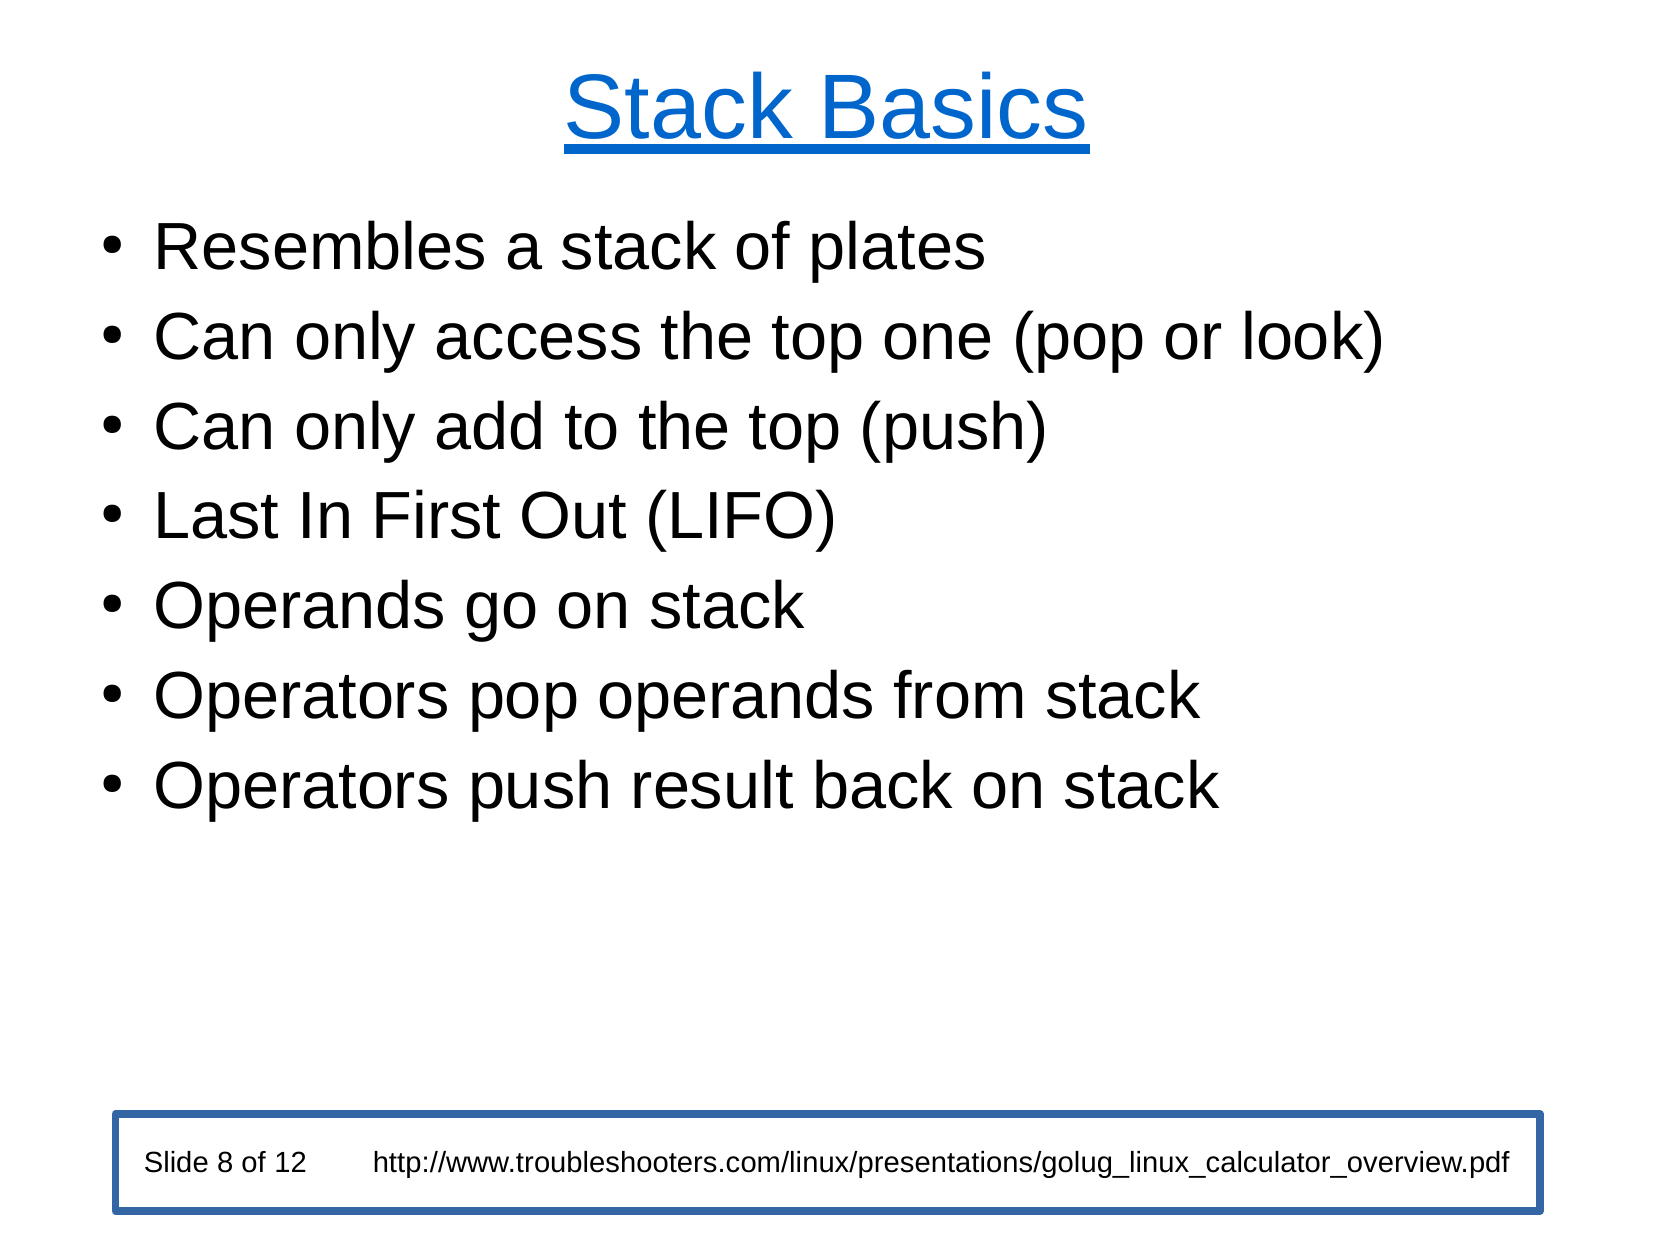

# Stack Basics
Resembles a stack of plates
Can only access the top one (pop or look)
Can only add to the top (push)
Last In First Out (LIFO)
Operands go on stack
Operators pop operands from stack
Operators push result back on stack
Slide of 12 http://www.troubleshooters.com/linux/presentations/golug_linux_calculator_overview.pdf